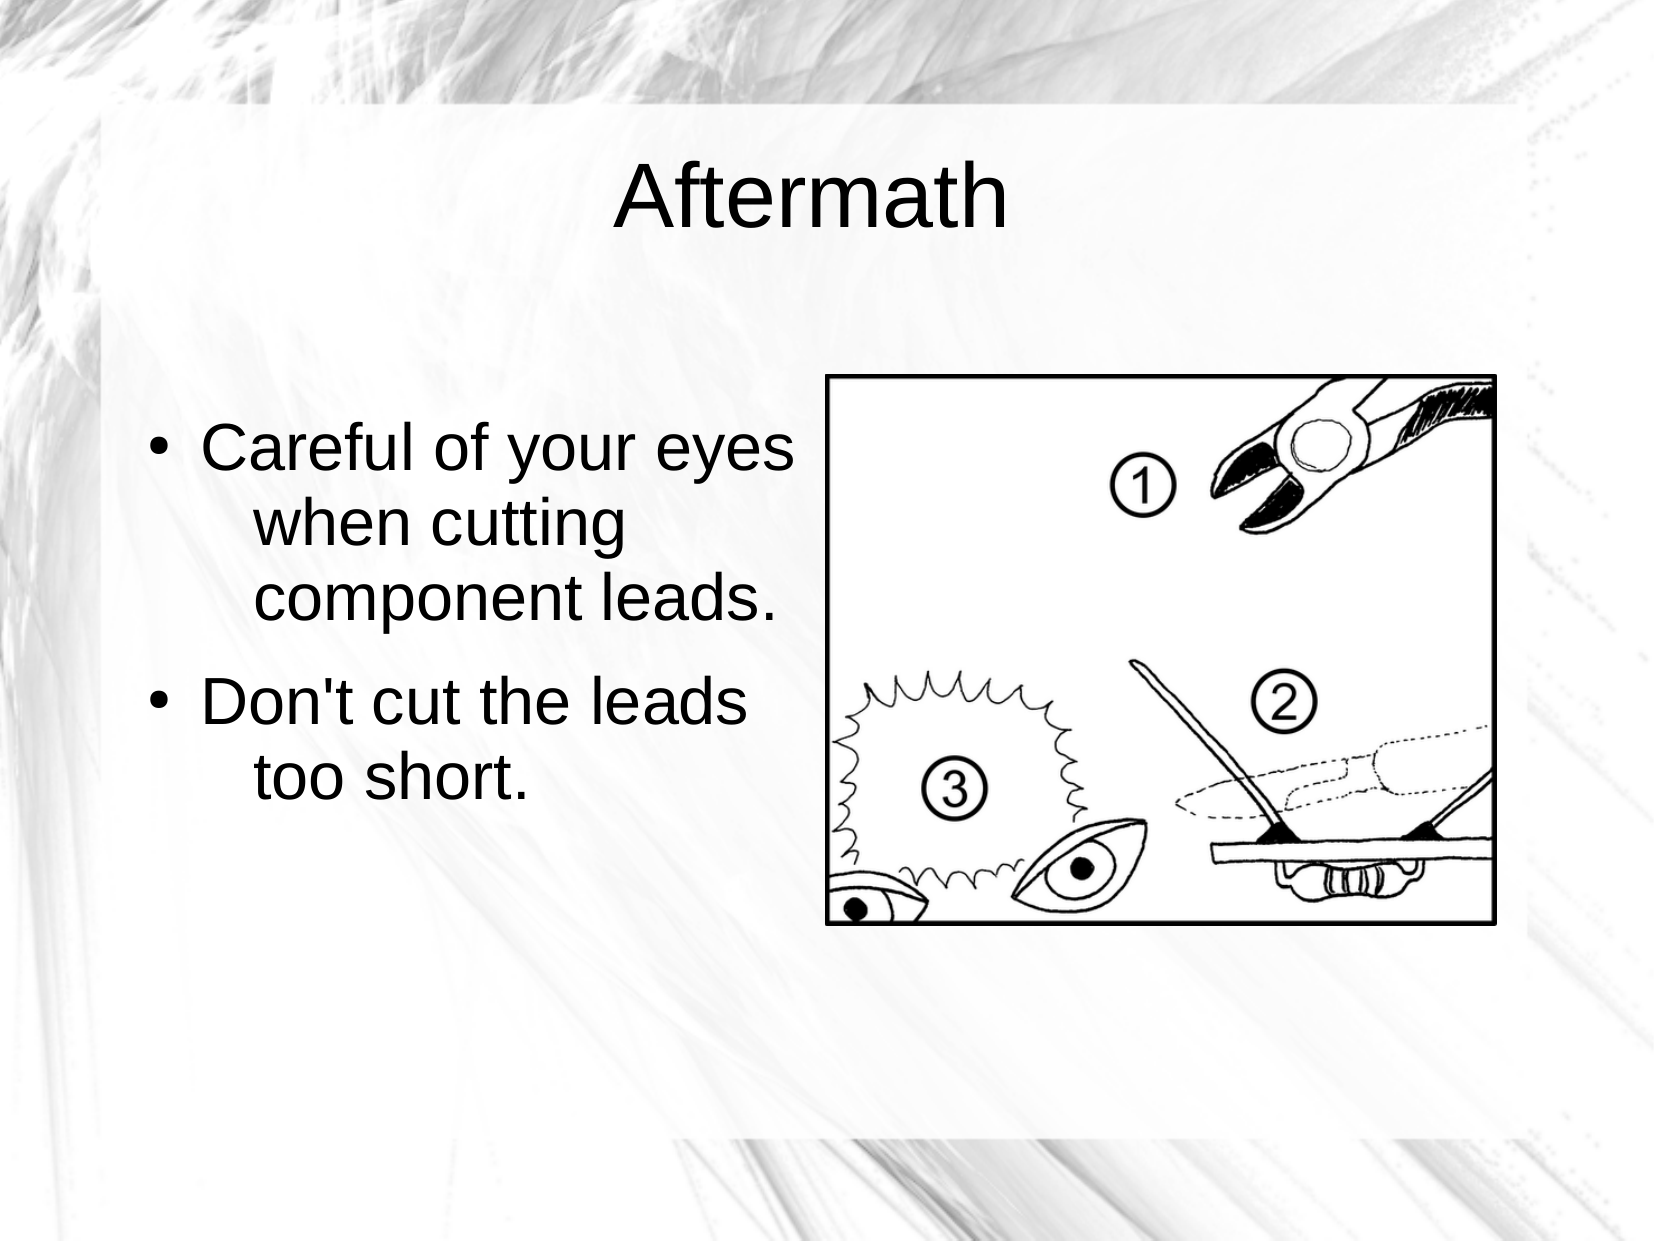

# Aftermath
Careful of your eyes when cutting component leads.
Don't cut the leads too short.